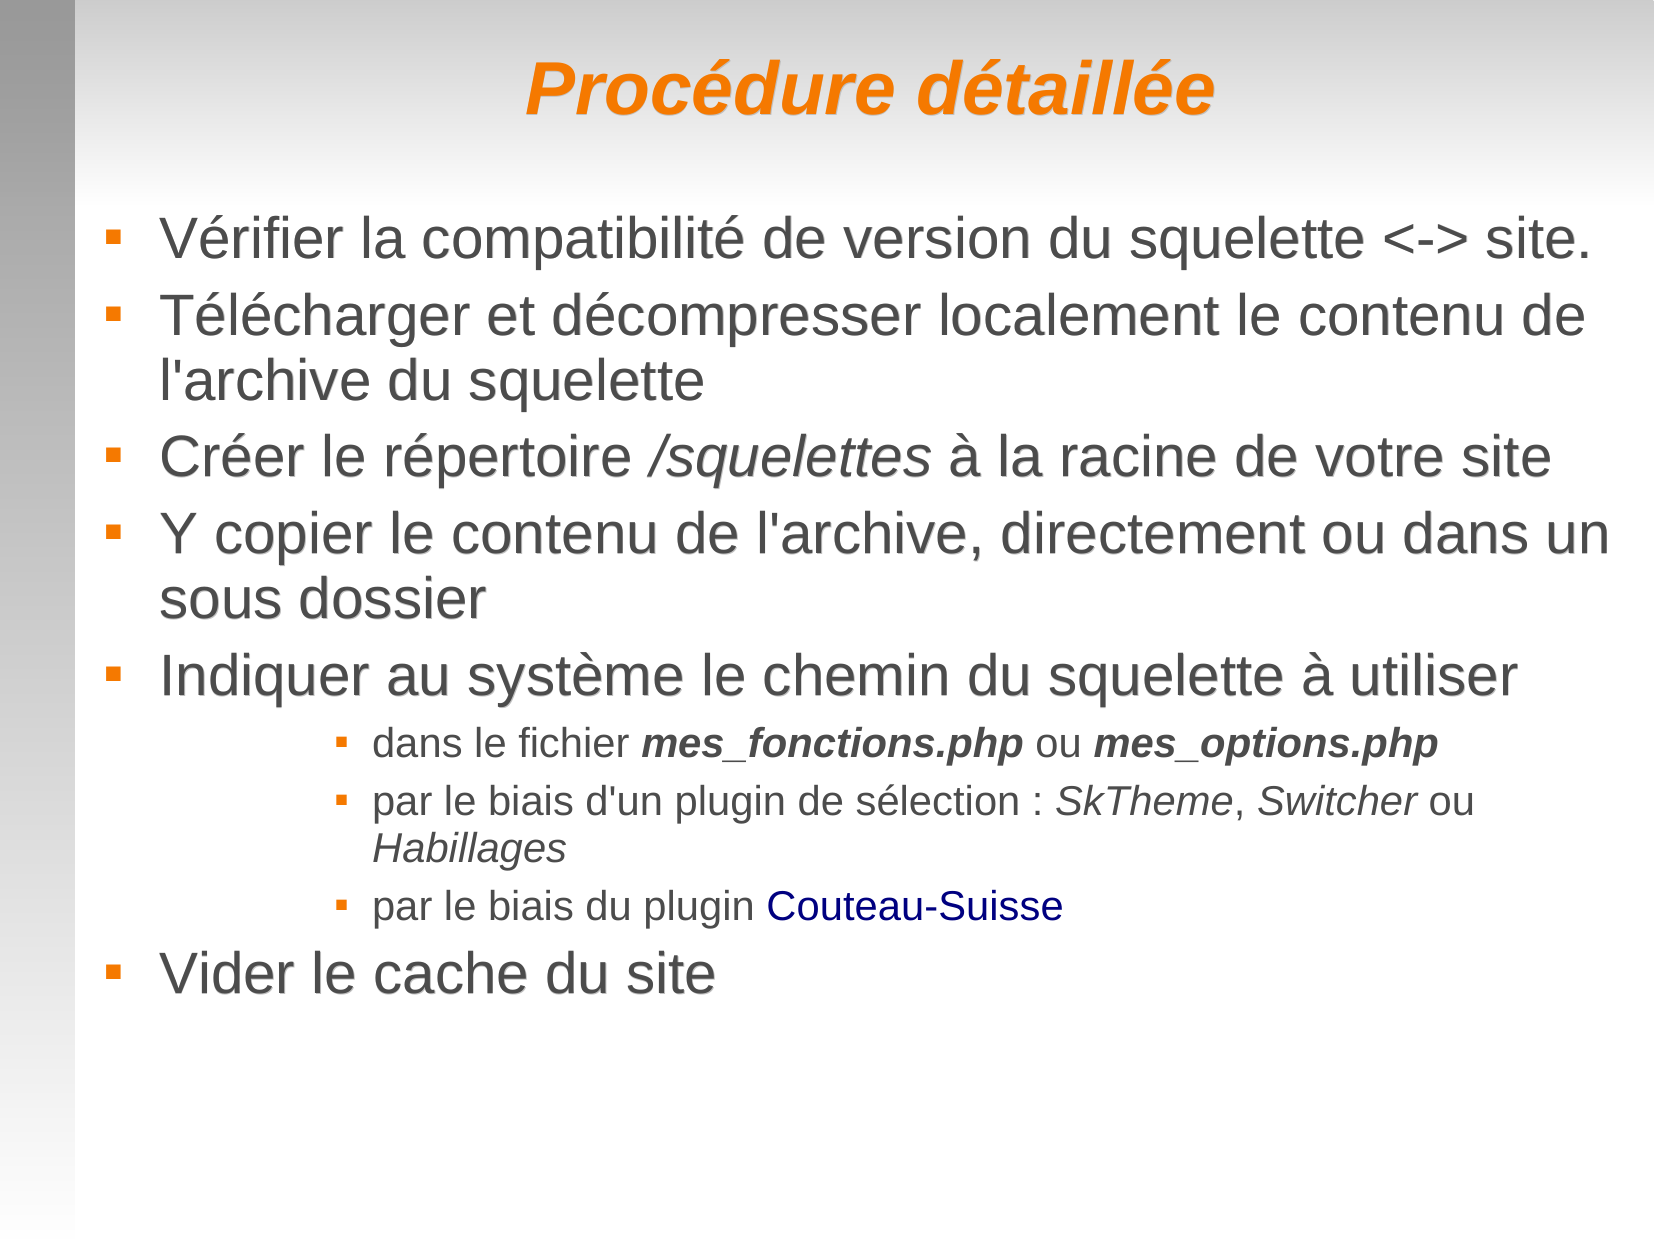

# Procédure détaillée
Vérifier la compatibilité de version du squelette <-> site.
Télécharger et décompresser localement le contenu de l'archive du squelette
Créer le répertoire /squelettes à la racine de votre site
Y copier le contenu de l'archive, directement ou dans un sous dossier
Indiquer au système le chemin du squelette à utiliser
dans le fichier mes_fonctions.php ou mes_options.php
par le biais d'un plugin de sélection : SkTheme, Switcher ou Habillages
par le biais du plugin Couteau-Suisse
Vider le cache du site